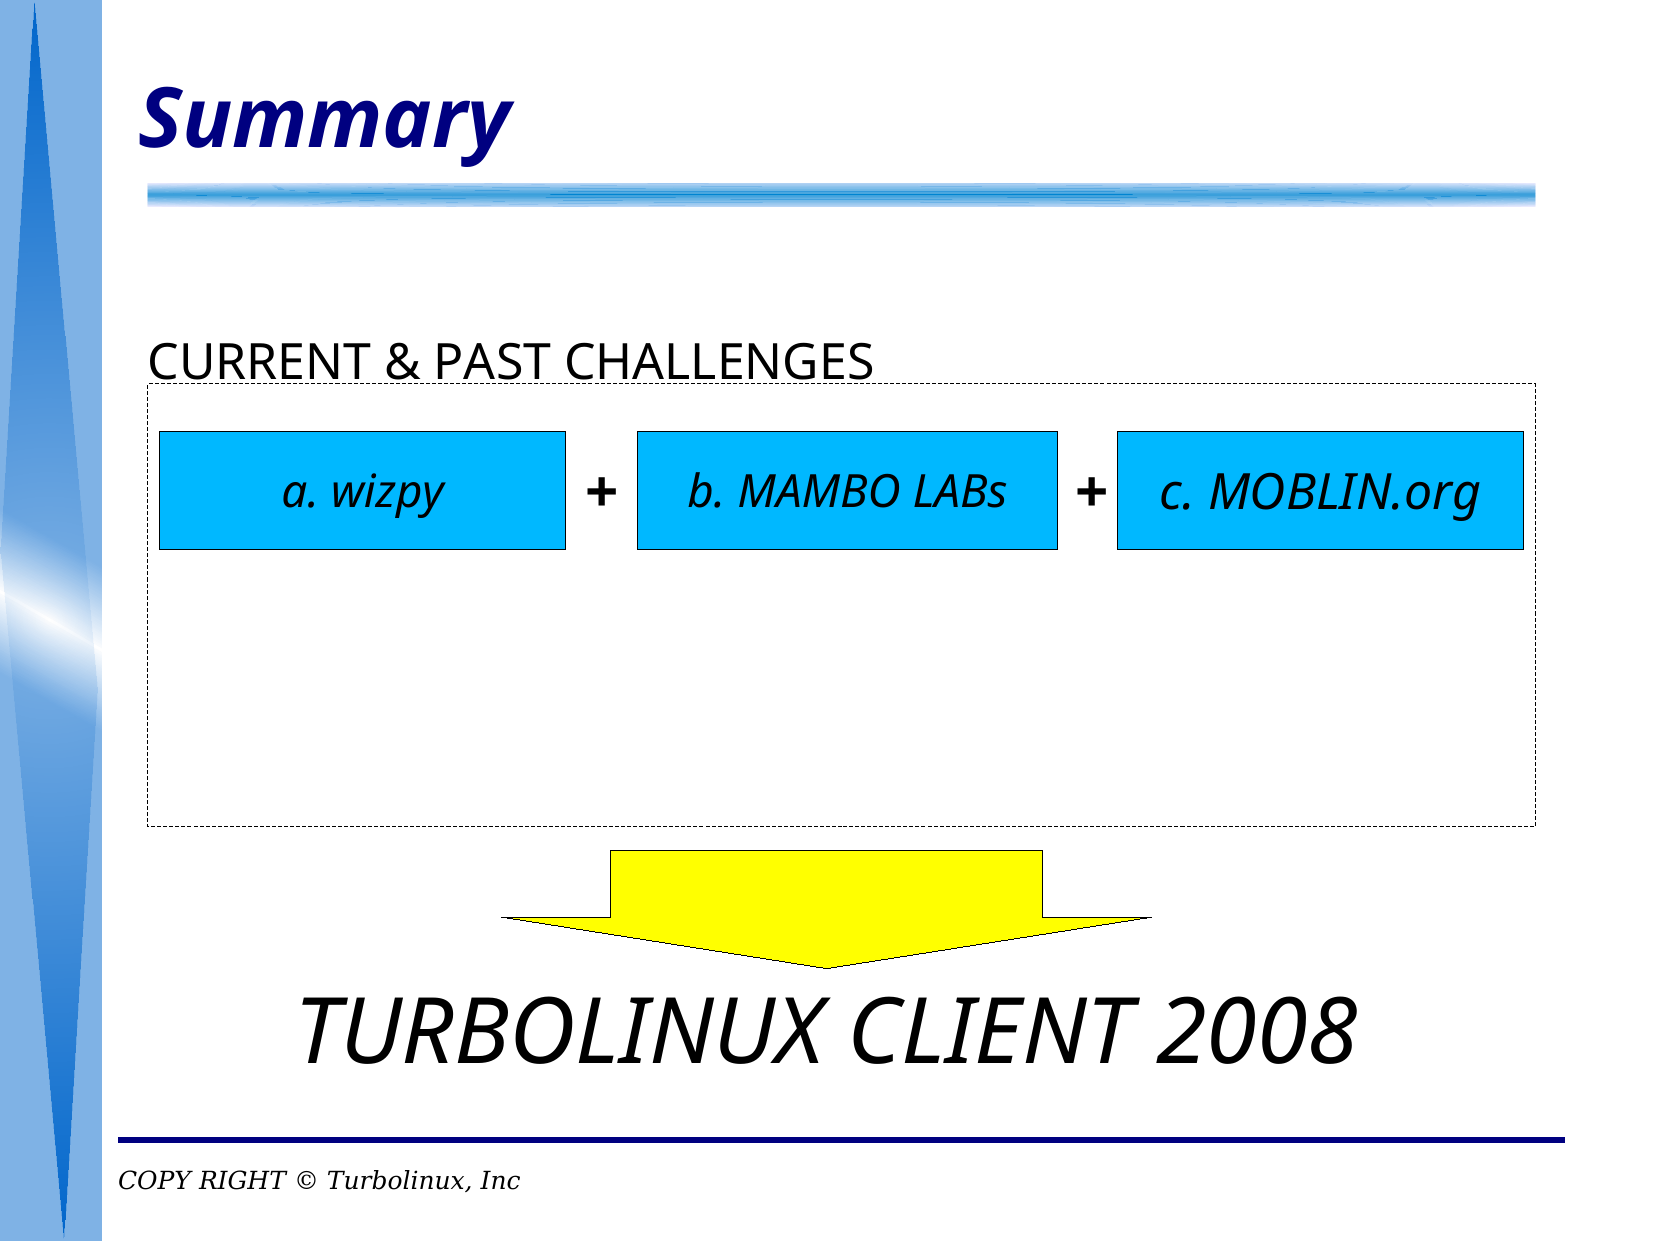

# Summary
CURRENT & PAST CHALLENGES
a. wizpy
b. MAMBO LABs
c. MOBLIN.org
+
+
TURBOLINUX CLIENT 2008